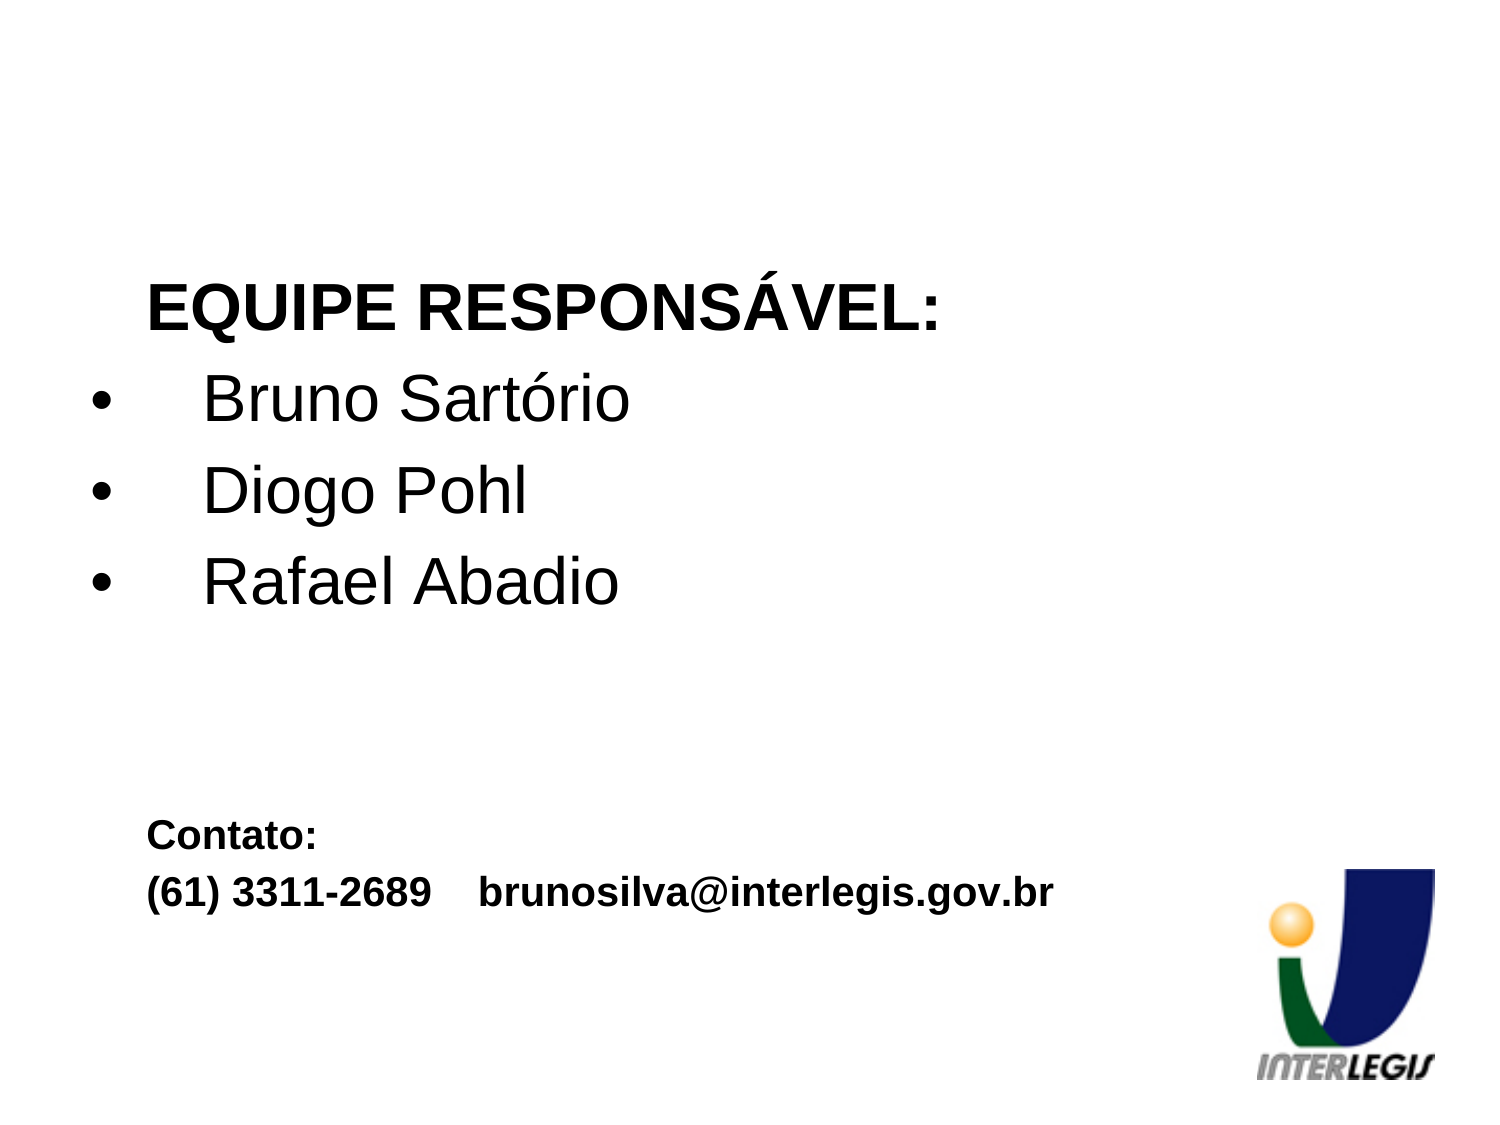

# EQUIPE RESPONSÁVEL:
	Bruno Sartório
	Diogo Pohl
	Rafael Abadio
Contato:
(61) 3311-2689 brunosilva@interlegis.gov.br